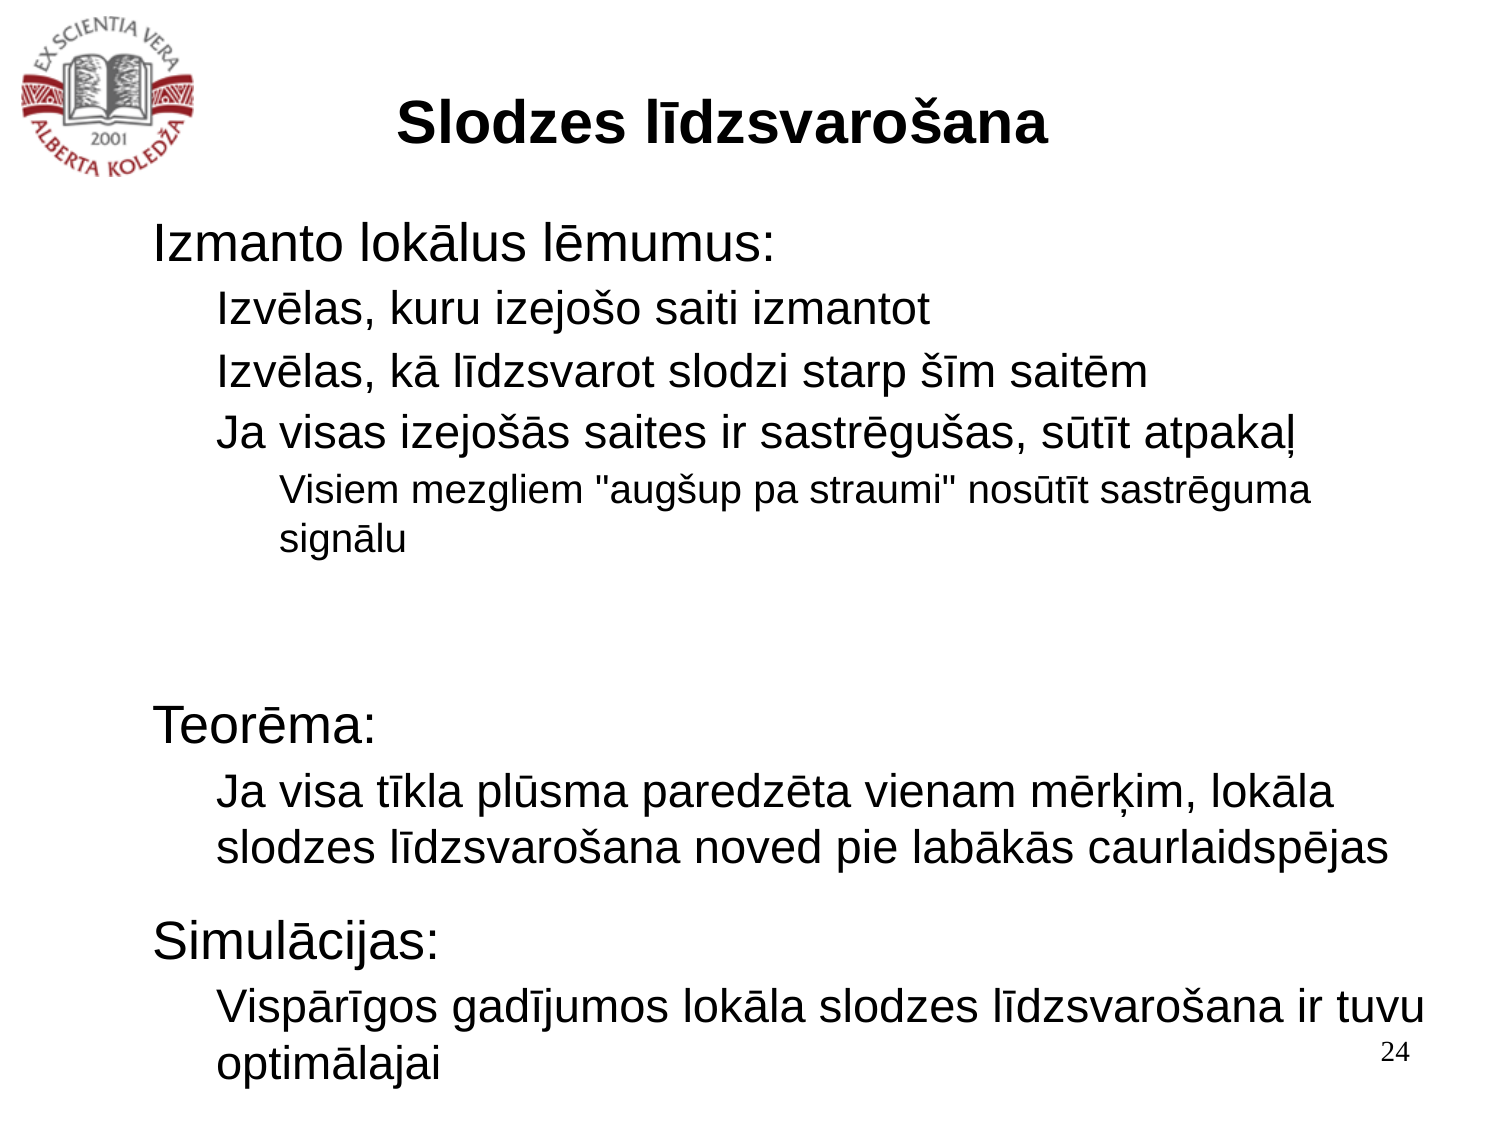

# Slodzes līdzsvarošana
Izmanto lokālus lēmumus:
Izvēlas, kuru izejošo saiti izmantot
Izvēlas, kā līdzsvarot slodzi starp šīm saitēm
Ja visas izejošās saites ir sastrēgušas, sūtīt atpakaļ
Visiem mezgliem "augšup pa straumi" nosūtīt sastrēguma signālu
Teorēma:
Ja visa tīkla plūsma paredzēta vienam mērķim, lokāla slodzes līdzsvarošana noved pie labākās caurlaidspējas
Simulācijas:
Vispārīgos gadījumos lokāla slodzes līdzsvarošana ir tuvu optimālajai